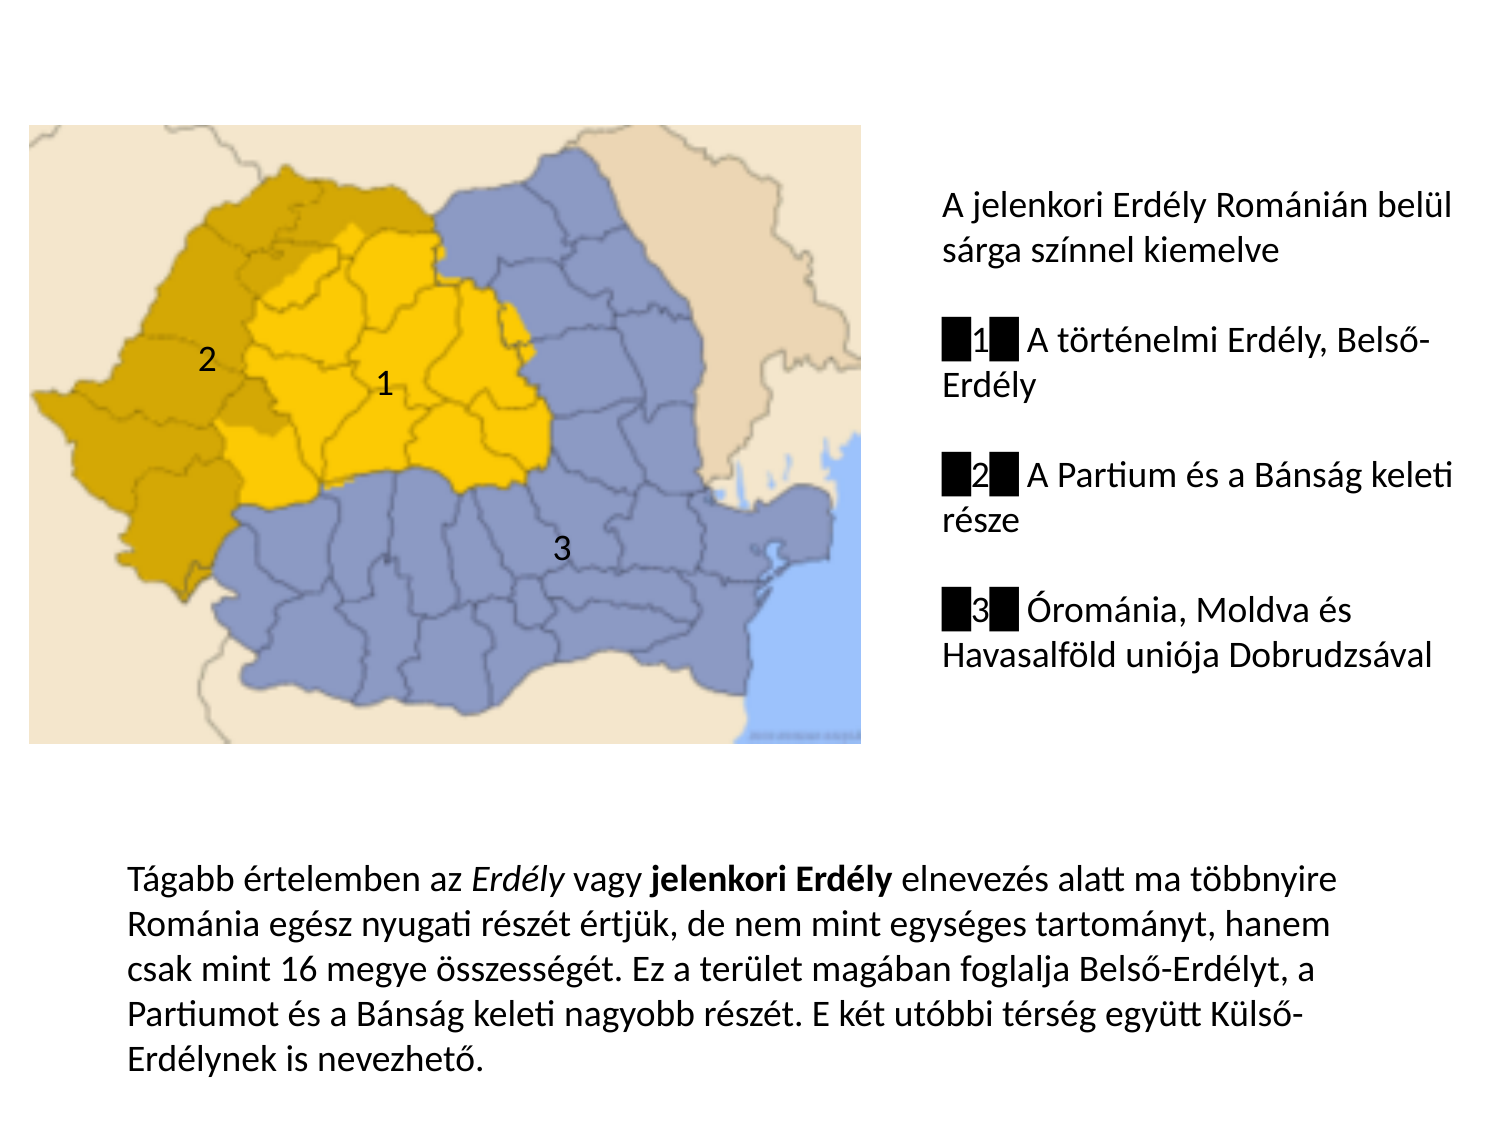

A jelenkori Erdély Románián belül sárga színnel kiemelve
█1█ A történelmi Erdély, Belső-Erdély
█2█ A Partium és a Bánság keleti része
█3█ Órománia, Moldva és Havasalföld uniója Dobrudzsával
2
1
3
Tágabb értelemben az Erdély vagy jelenkori Erdély elnevezés alatt ma többnyire Románia egész nyugati részét értjük, de nem mint egységes tartományt, hanem csak mint 16 megye összességét. Ez a terület magában foglalja Belső-Erdélyt, a Partiumot és a Bánság keleti nagyobb részét. E két utóbbi térség együtt Külső-Erdélynek is nevezhető.